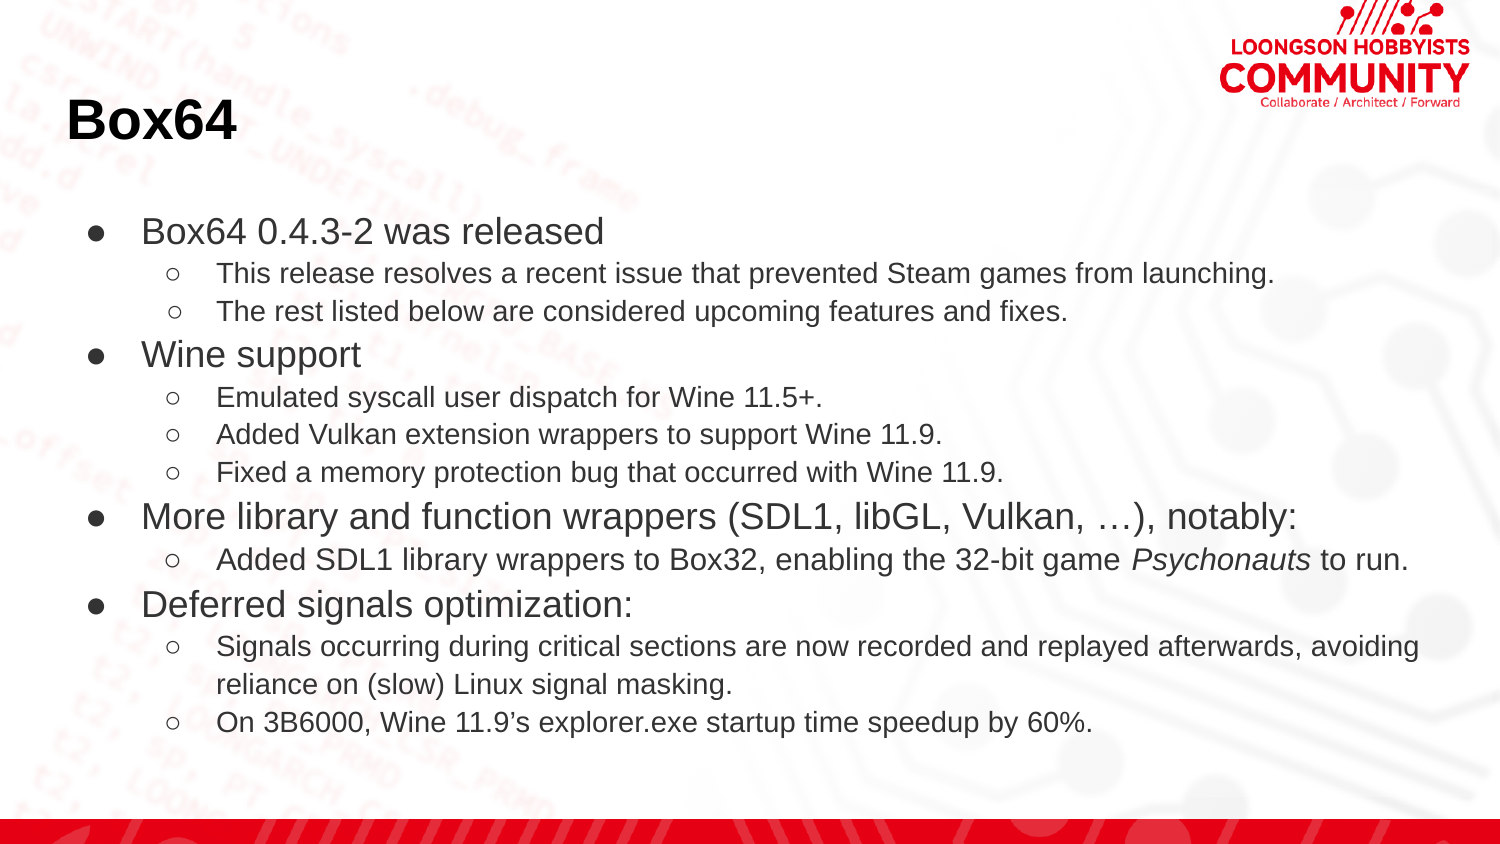

# Box64
Box64 0.4.3-2 was released
This release resolves a recent issue that prevented Steam games from launching.
The rest listed below are considered upcoming features and fixes.
Wine support
Emulated syscall user dispatch for Wine 11.5+.
Added Vulkan extension wrappers to support Wine 11.9.
Fixed a memory protection bug that occurred with Wine 11.9.
More library and function wrappers (SDL1, libGL, Vulkan, …), notably:
Added SDL1 library wrappers to Box32, enabling the 32‑bit game Psychonauts to run.
Deferred signals optimization:
Signals occurring during critical sections are now recorded and replayed afterwards, avoiding reliance on (slow) Linux signal masking.
On 3B6000, Wine 11.9’s explorer.exe startup time speedup by 60%.